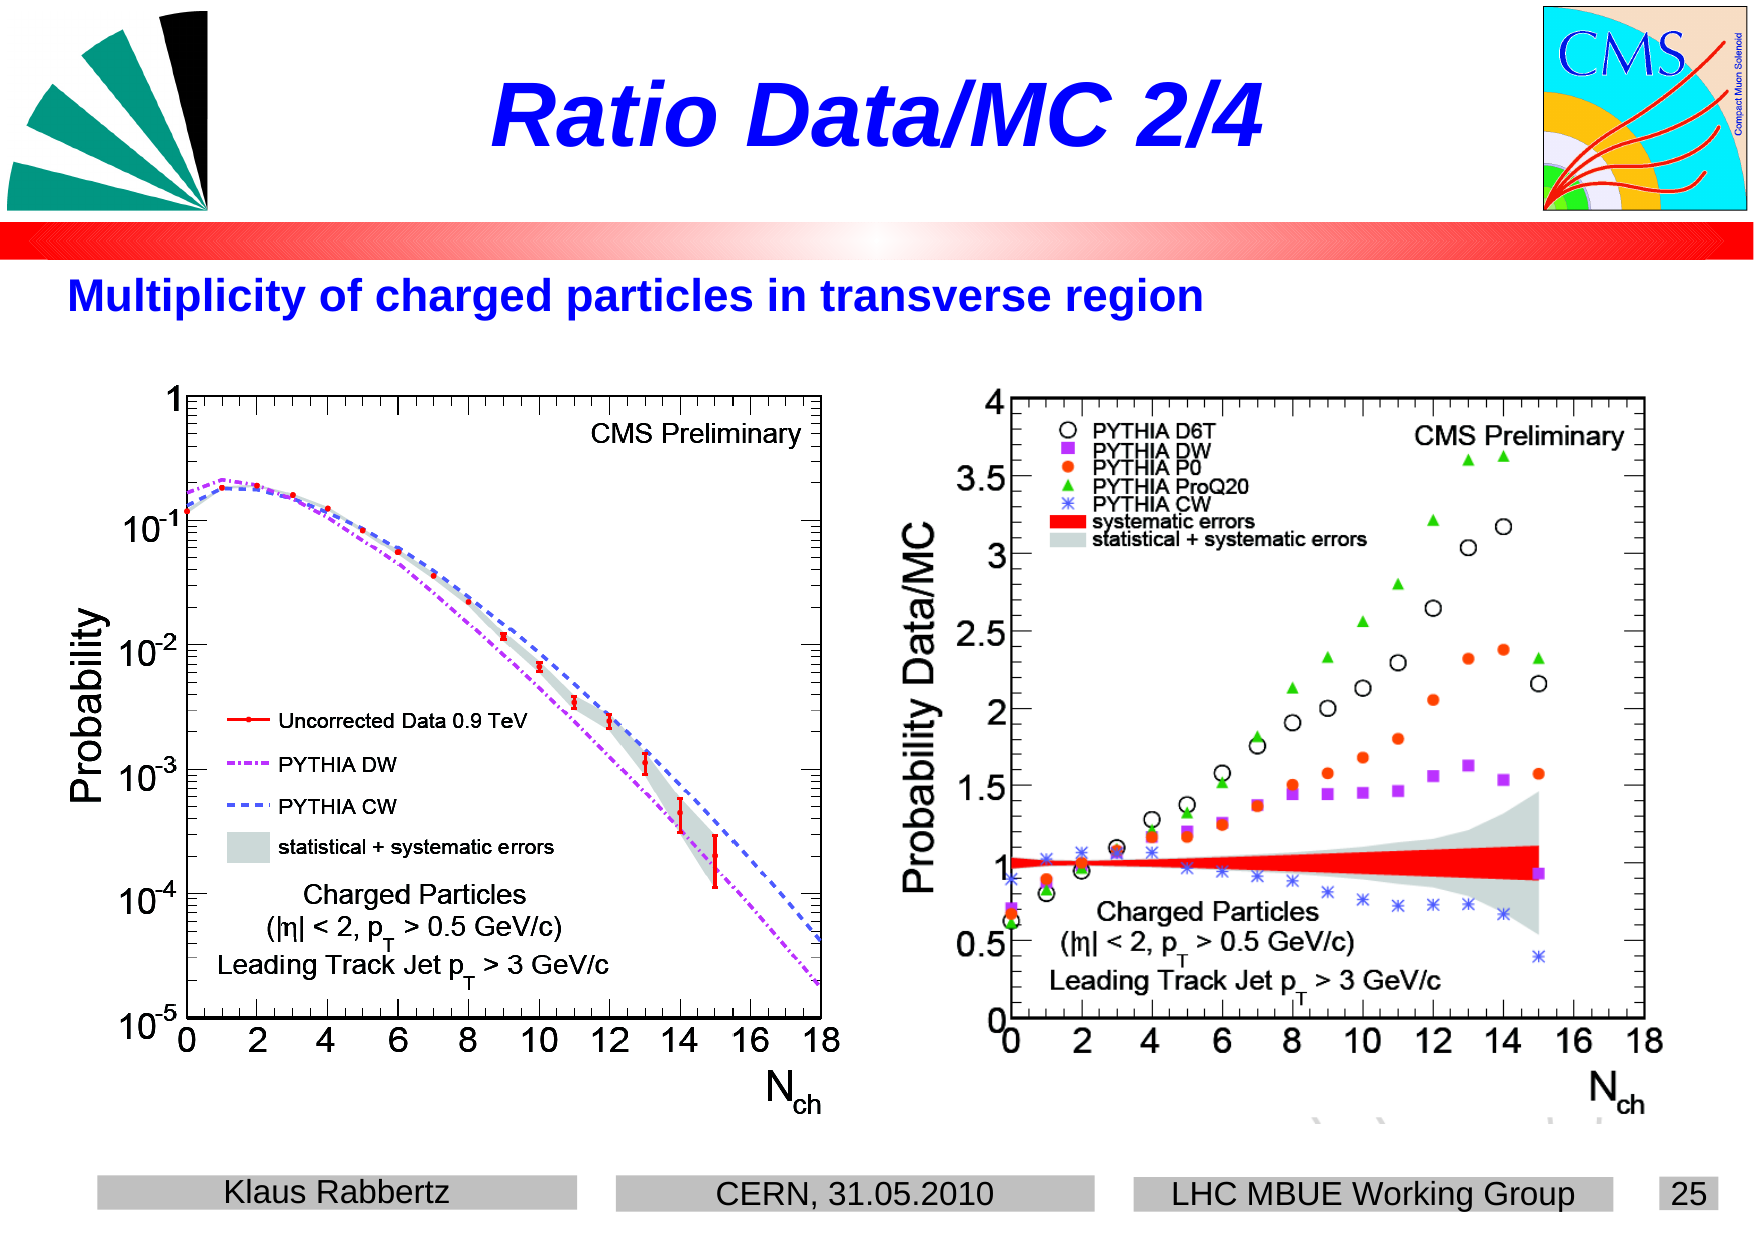

# Ratio Data/MC 2/4
Multiplicity of charged particles in transverse region